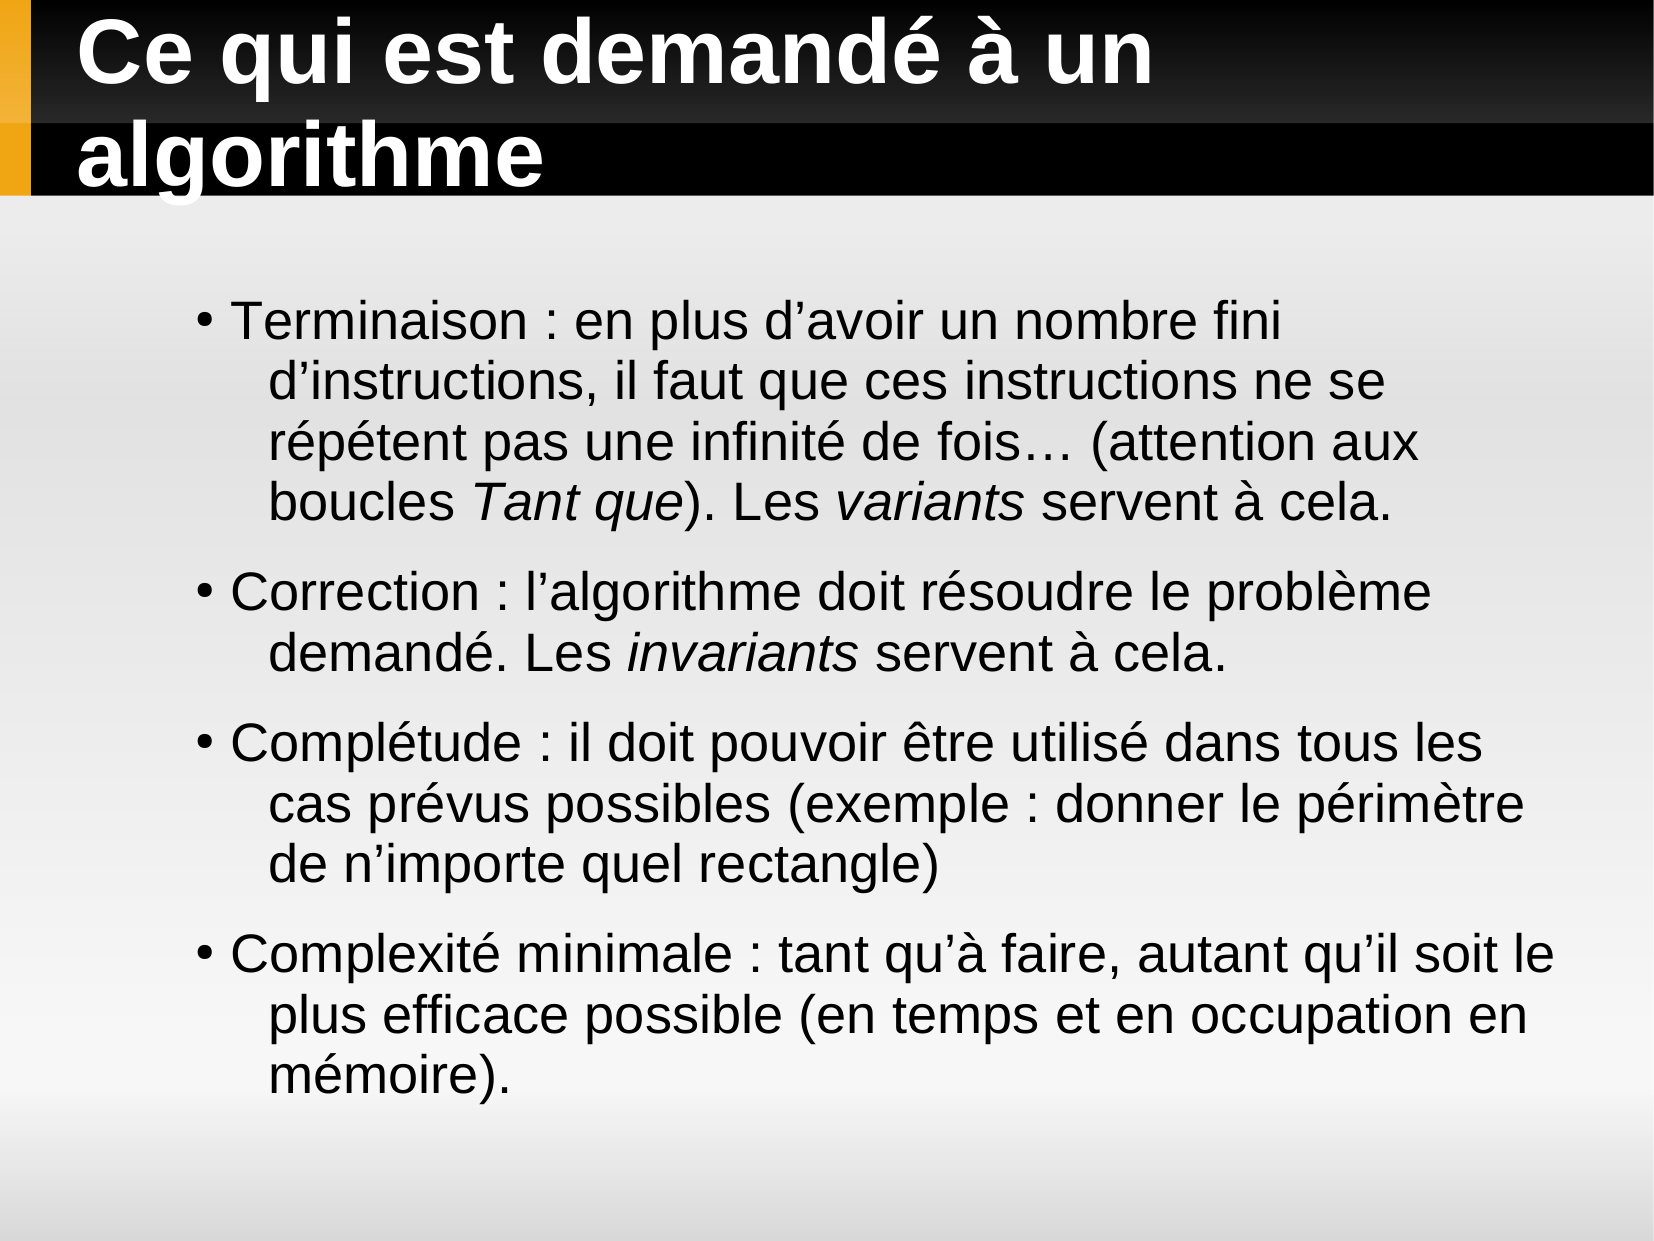

# Ce qui est demandé à un algorithme
Terminaison : en plus d’avoir un nombre fini d’instructions, il faut que ces instructions ne se répétent pas une infinité de fois… (attention aux boucles Tant que). Les variants servent à cela.
Correction : l’algorithme doit résoudre le problème demandé. Les invariants servent à cela.
Complétude : il doit pouvoir être utilisé dans tous les cas prévus possibles (exemple : donner le périmètre de n’importe quel rectangle)
Complexité minimale : tant qu’à faire, autant qu’il soit le plus efficace possible (en temps et en occupation en mémoire).